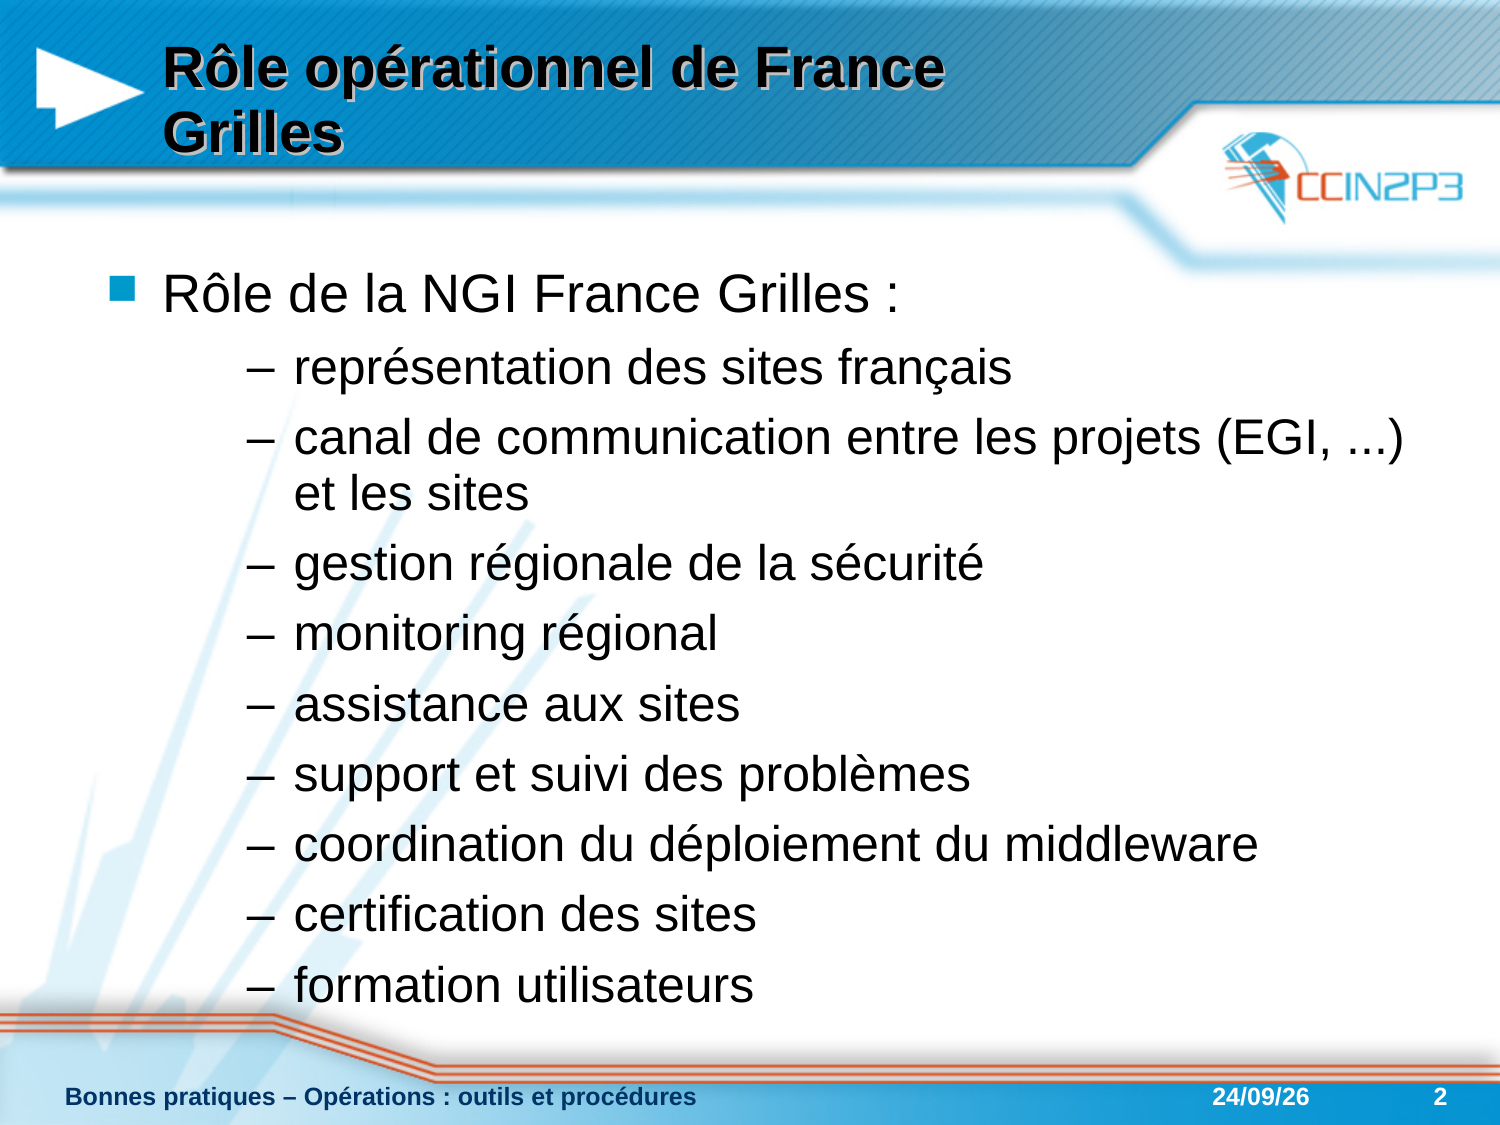

# Rôle opérationnel de France Grilles
Rôle de la NGI France Grilles :
représentation des sites français
canal de communication entre les projets (EGI, ...) et les sites
gestion régionale de la sécurité
monitoring régional
assistance aux sites
support et suivi des problèmes
coordination du déploiement du middleware
certification des sites
formation utilisateurs
Votre Nom / Titre de la présentation
2